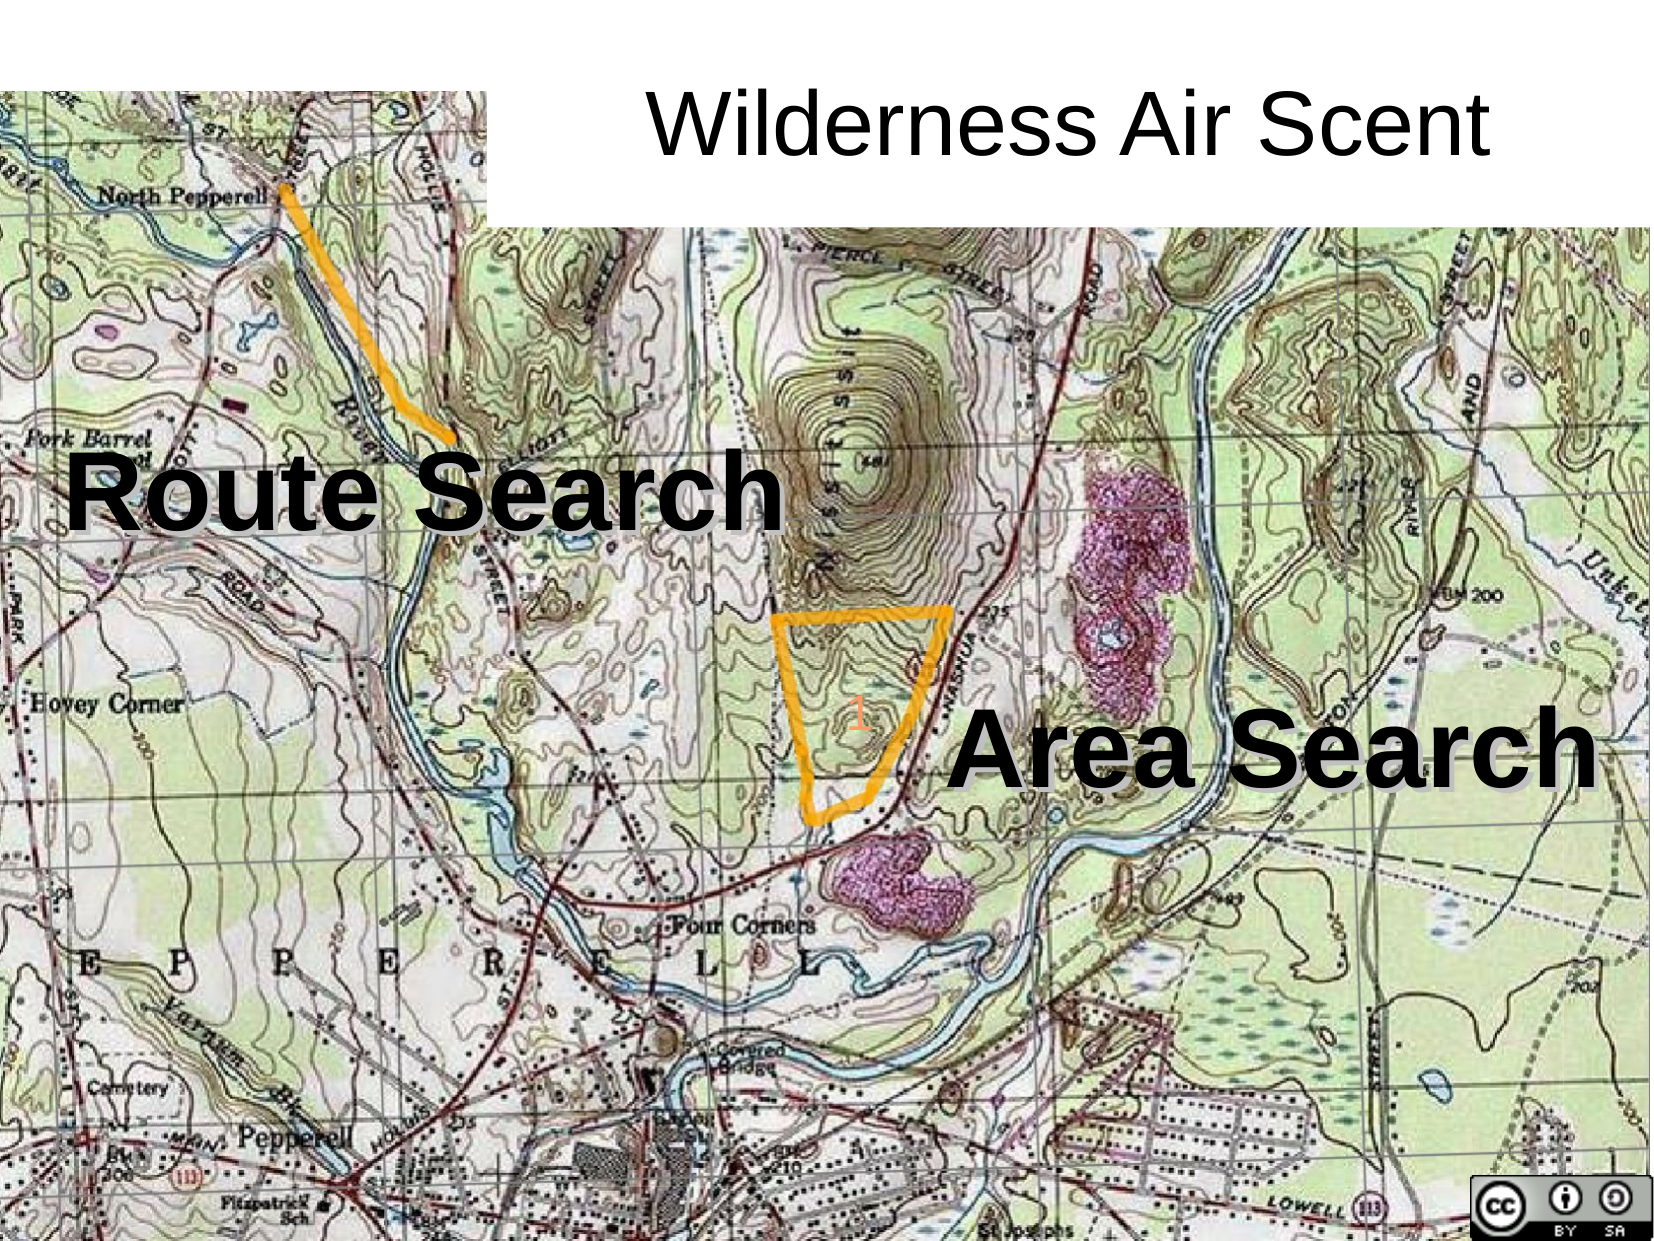

# Wilderness Air Scent
Route Search
Area Search
1